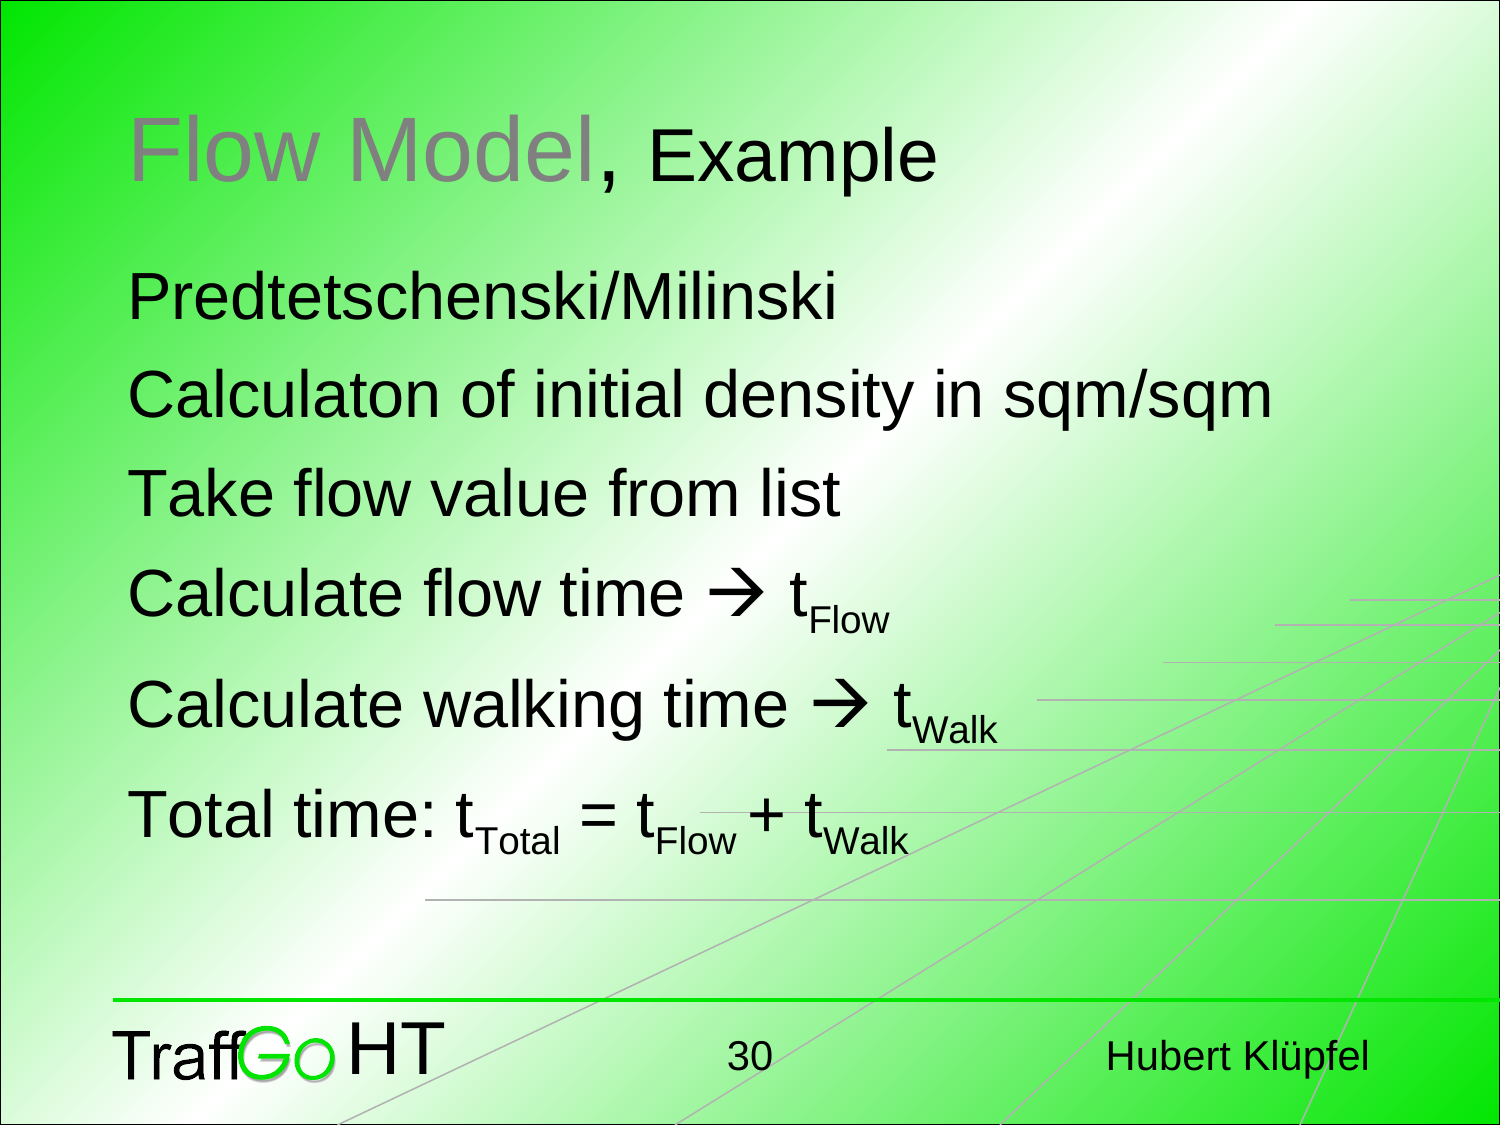

# Flow Model, Example
Predtetschenski/Milinski
Calculaton of initial density in sqm/sqm
Take flow value from list
Calculate flow time  tFlow
Calculate walking time  tWalk
Total time: tTotal = tFlow + tWalk